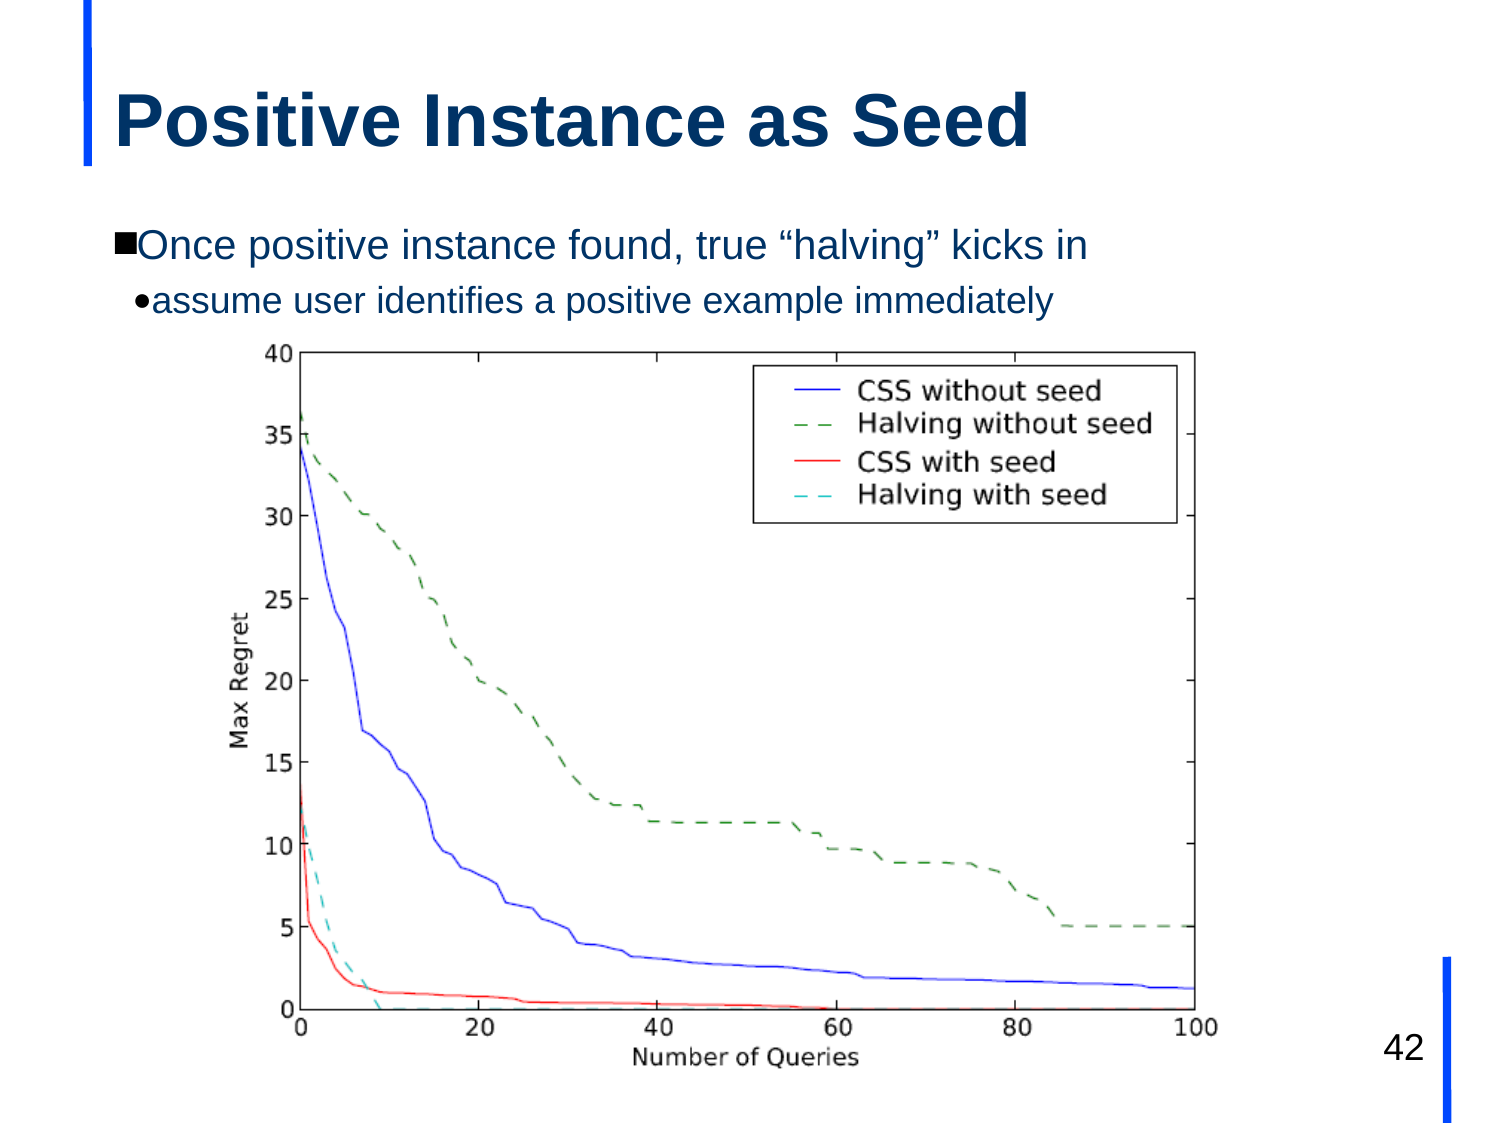

# Positive Instance as Seed
Once positive instance found, true “halving” kicks in
assume user identifies a positive example immediately
42